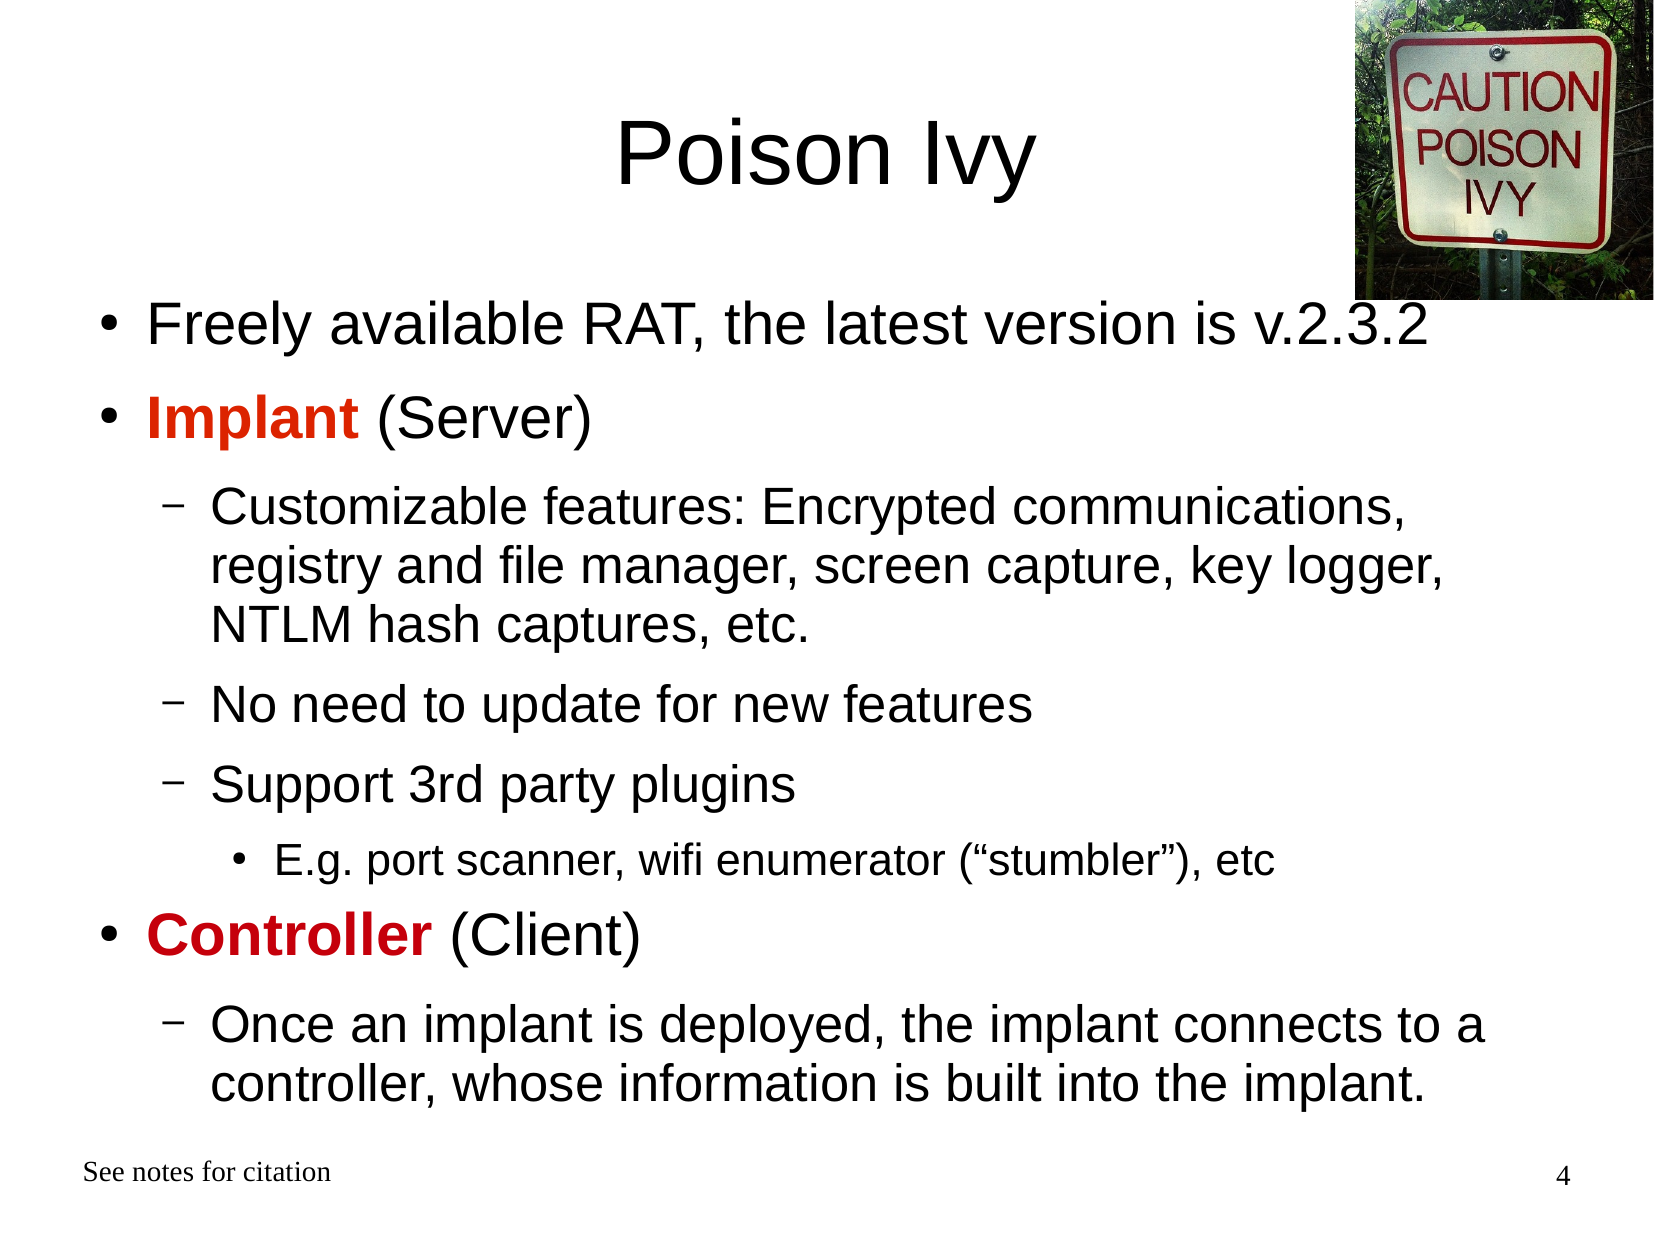

# Poison Ivy
Freely available RAT, the latest version is v.2.3.2
Implant (Server)
Customizable features: Encrypted communications, registry and file manager, screen capture, key logger, NTLM hash captures, etc.
No need to update for new features
Support 3rd party plugins
E.g. port scanner, wifi enumerator (“stumbler”), etc
Controller (Client)
Once an implant is deployed, the implant connects to a controller, whose information is built into the implant.
See notes for citation
4